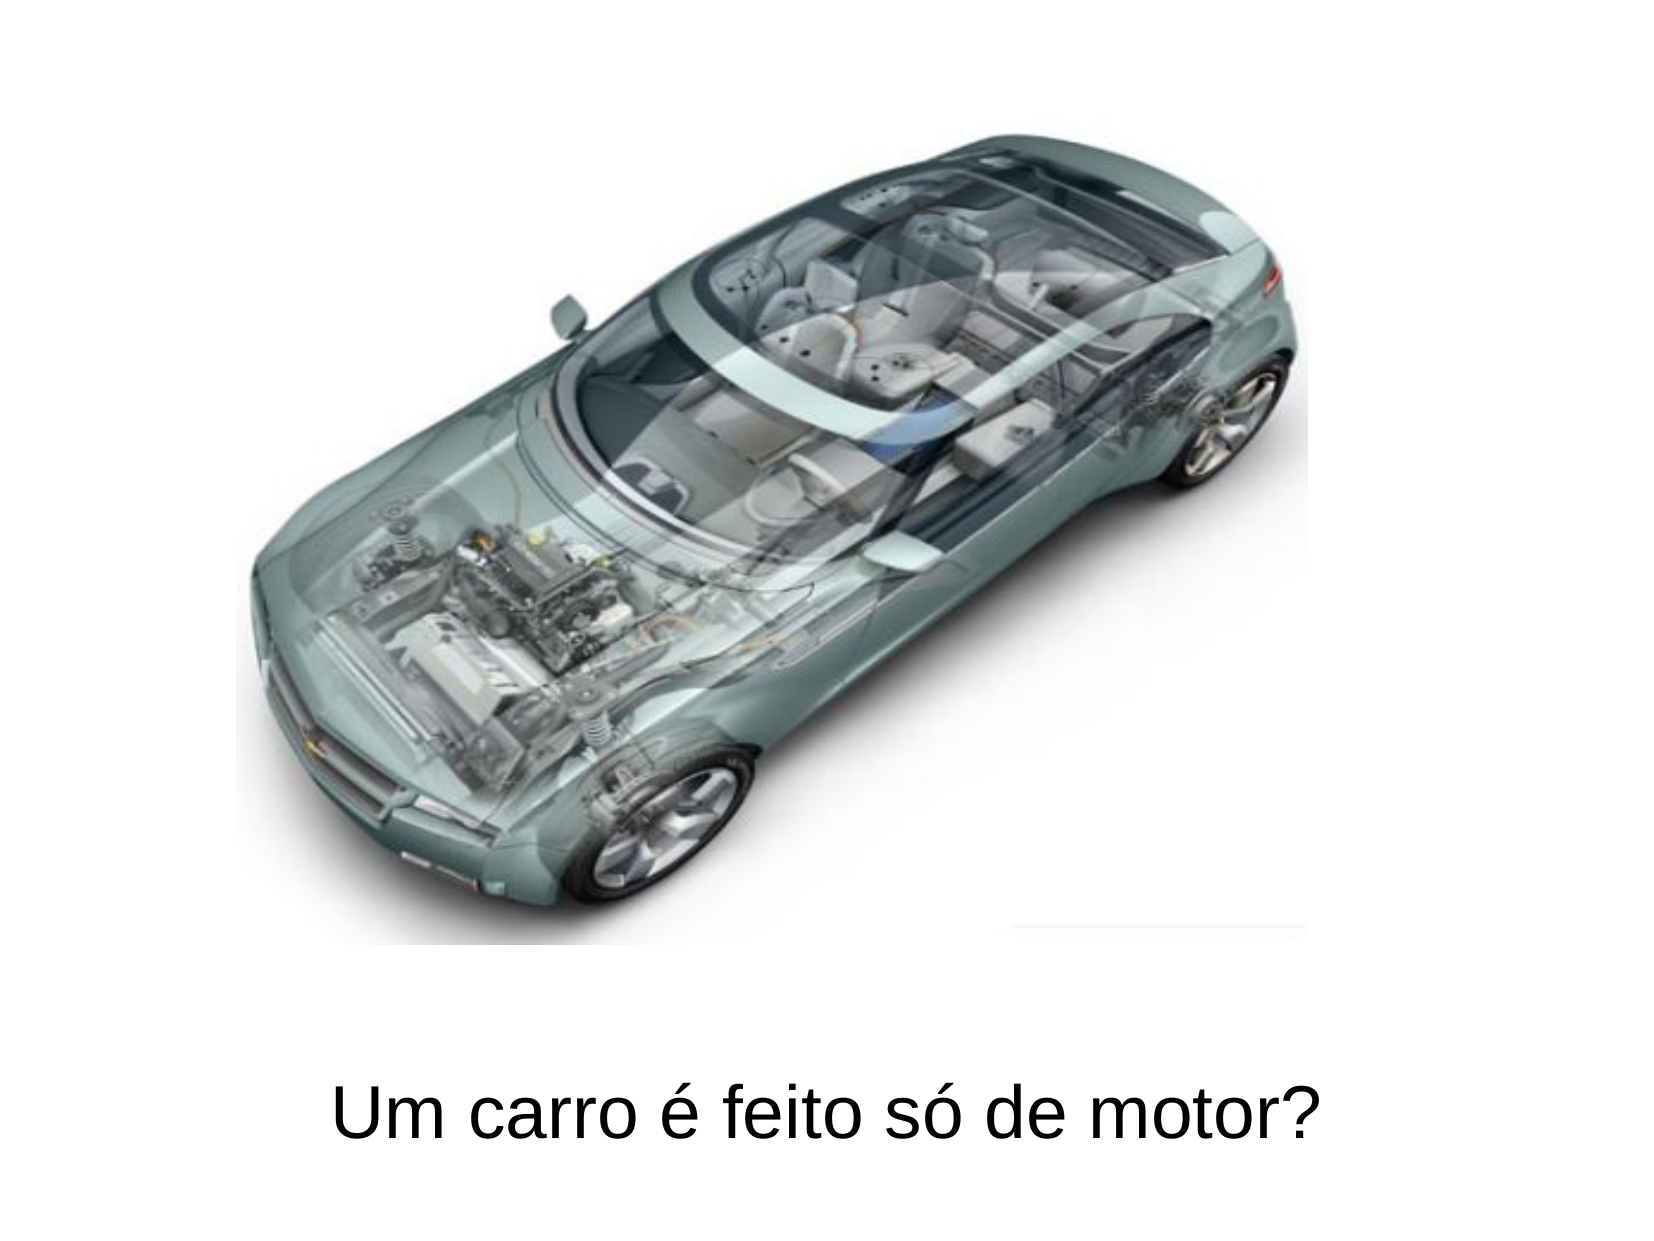

Um carro é feito só de motor?